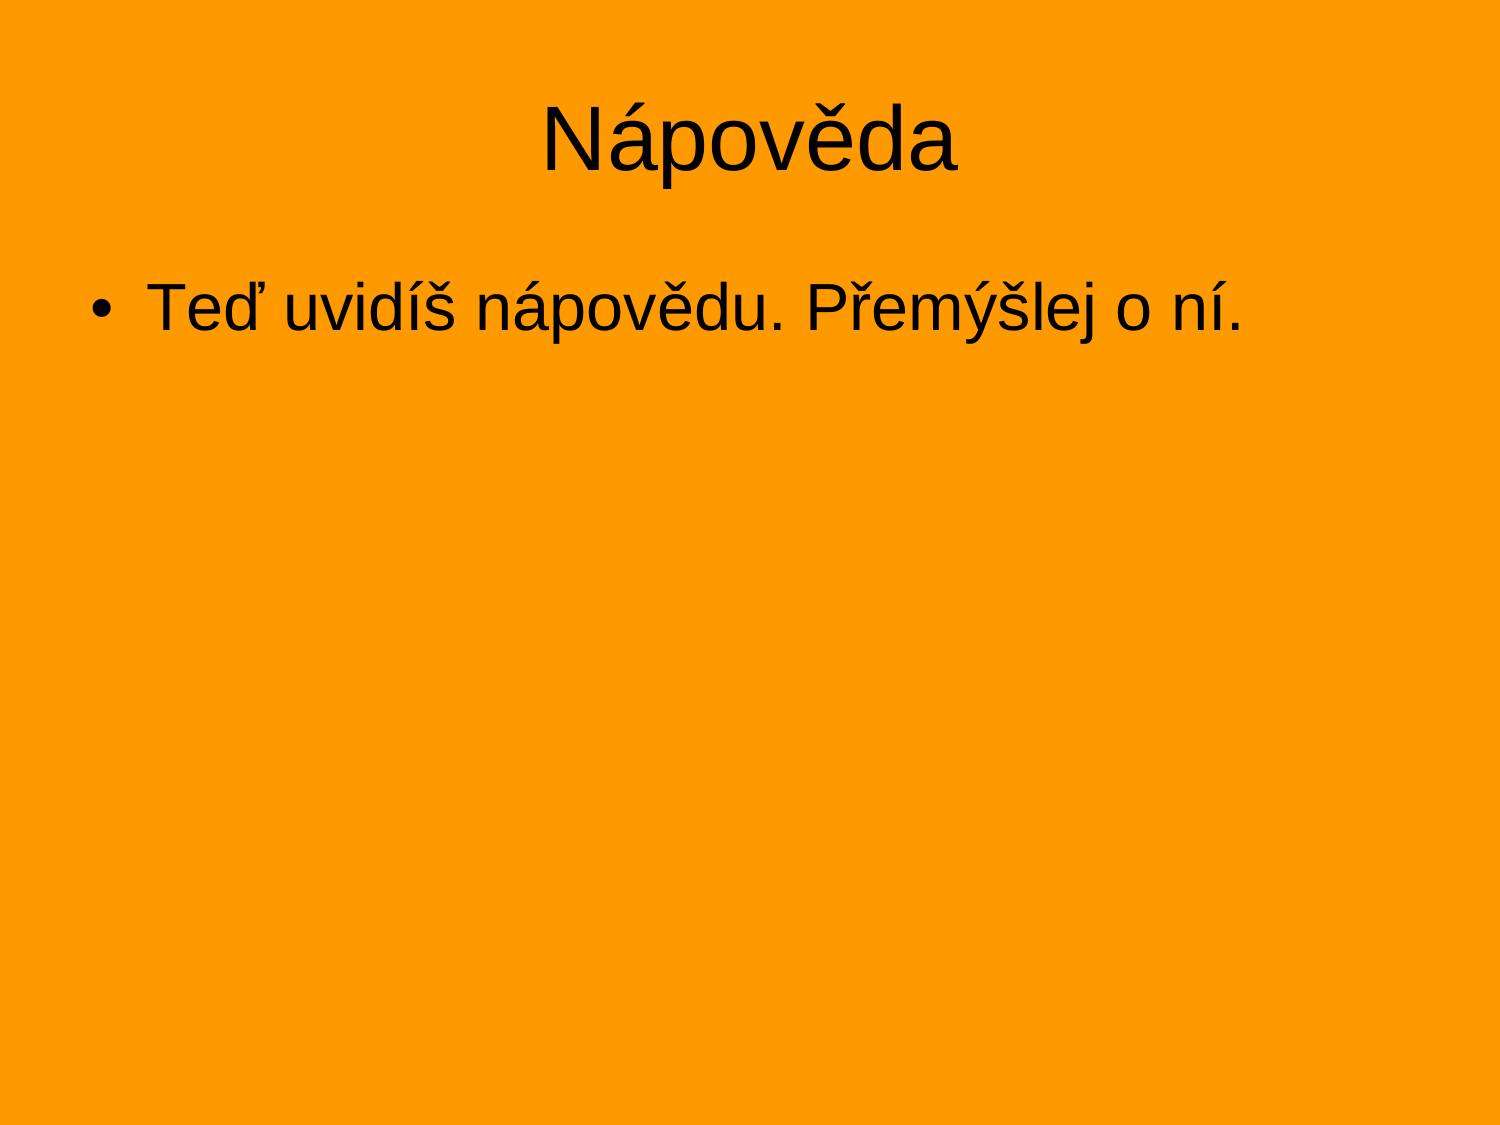

# Nápověda
Teď uvidíš nápovědu. Přemýšlej o ní.